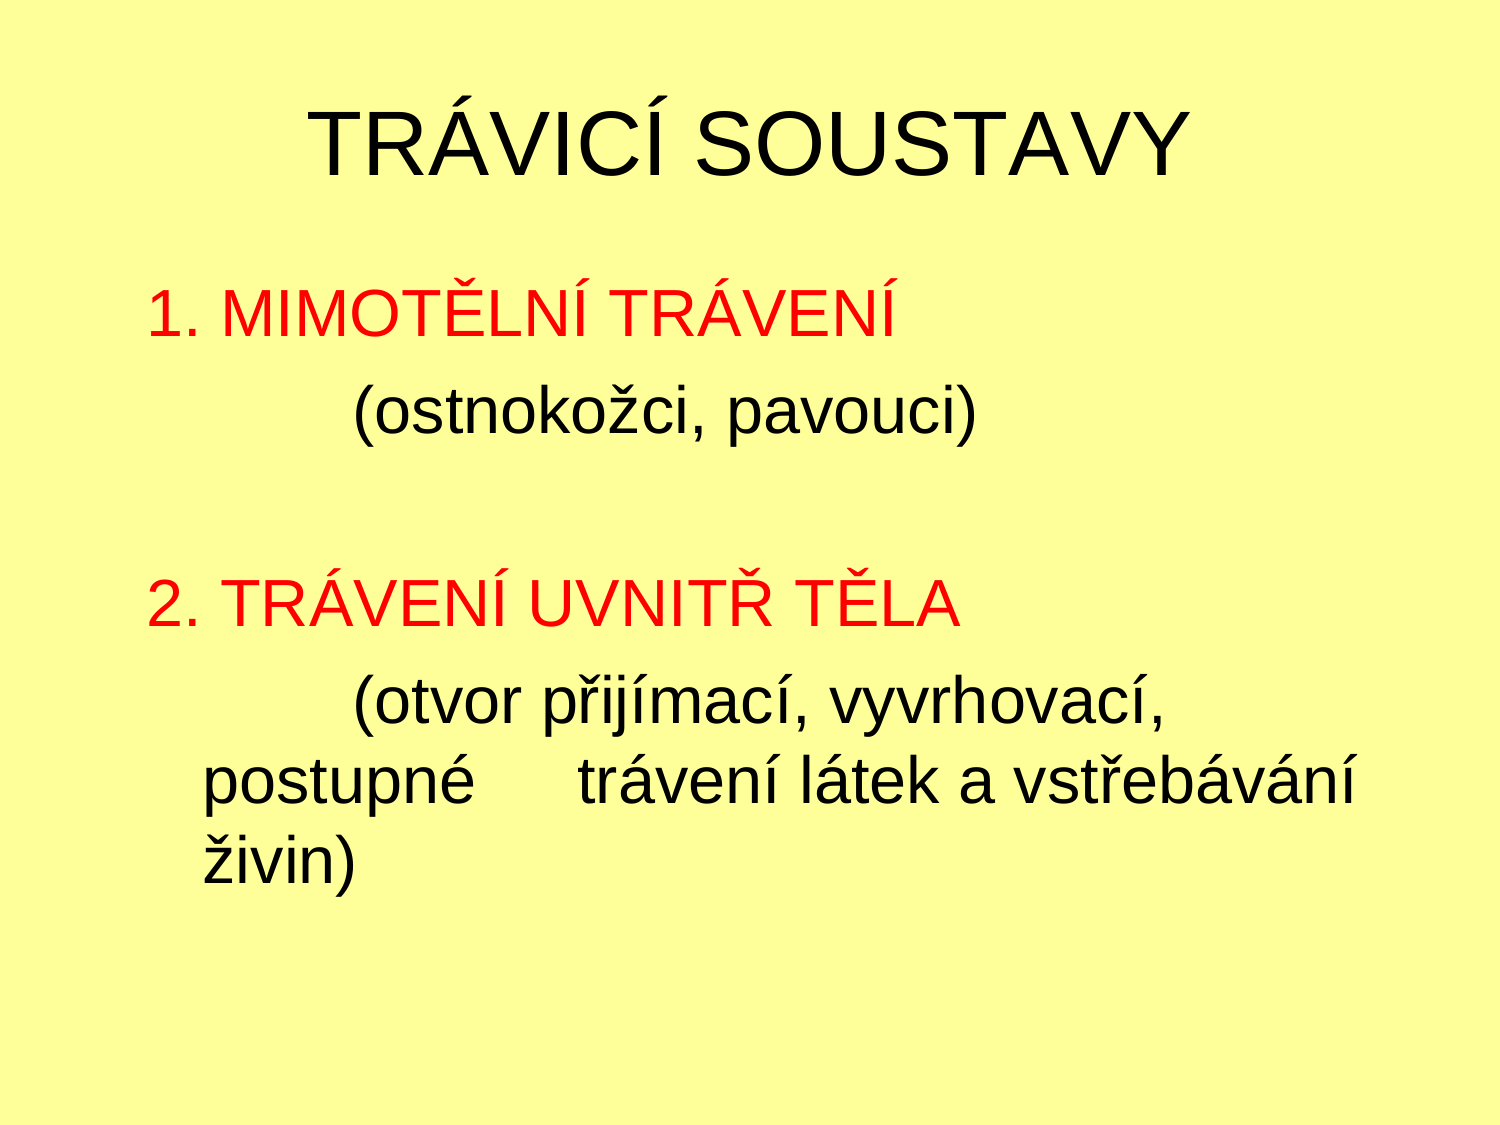

# TRÁVICÍ SOUSTAVY
1. MIMOTĚLNÍ TRÁVENÍ
		(ostnokožci, pavouci)
2. TRÁVENÍ UVNITŘ TĚLA
		(otvor přijímací, vyvrhovací, postupné 		trávení látek a vstřebávání živin)